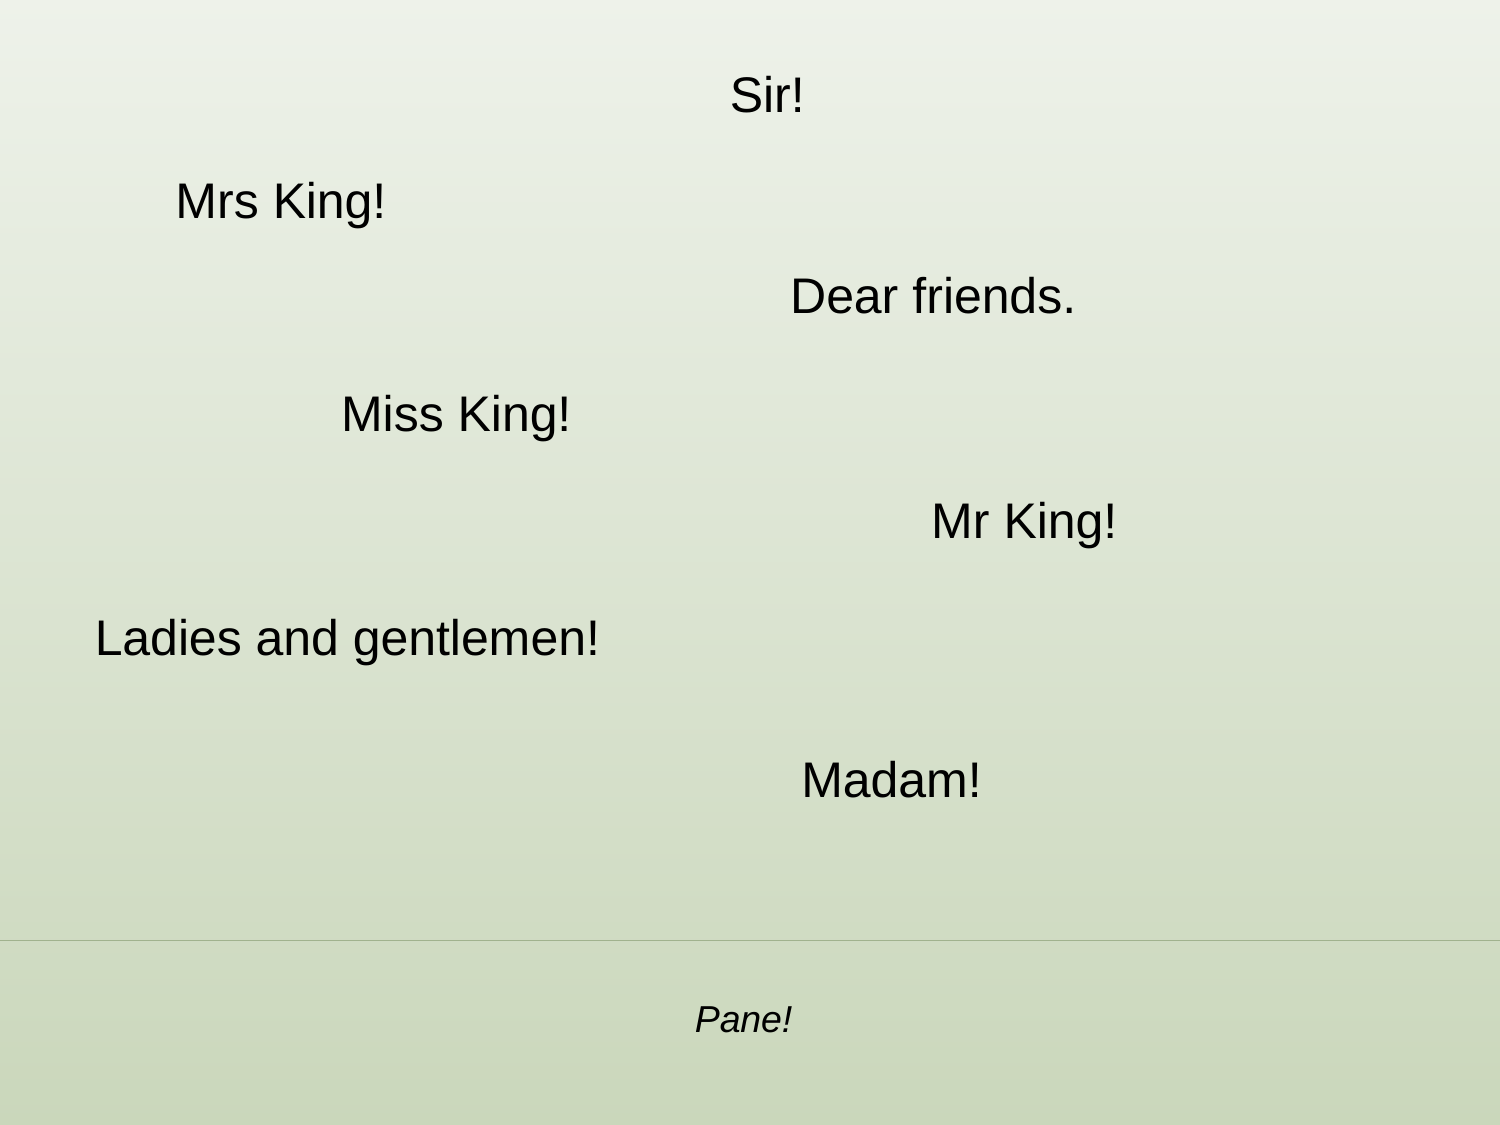

Sir!
Mrs King!
Dear friends.
Miss King!
Mr King!
Ladies and gentlemen!
Madam!
Pane!